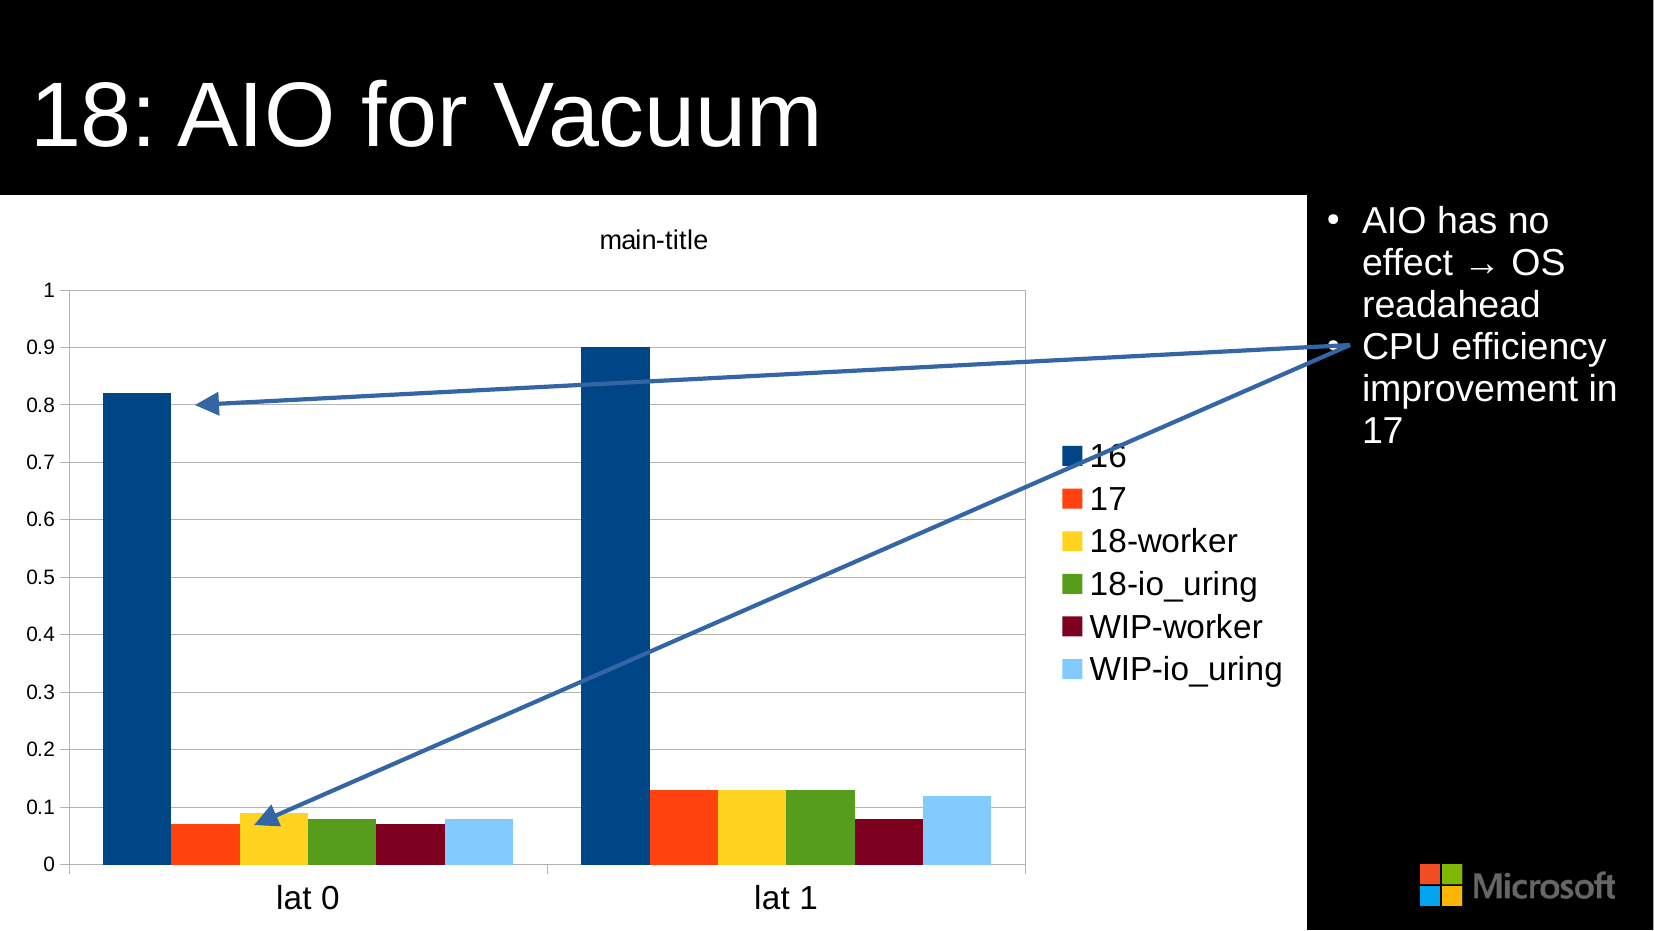

# 18: AIO for Vacuum
AIO has no effect → OS readahead
CPU efficiency improvement in 17
### Chart: main-title
| Category | 16 | 17 | 18-worker | 18-io_uring | WIP-worker | WIP-io_uring |
|---|---|---|---|---|---|---|
| lat 0 | 0.82 | 0.07 | 0.09 | 0.08 | 0.07 | 0.08 |
| lat 1 | 0.9 | 0.13 | 0.13 | 0.13 | 0.08 | 0.12 |